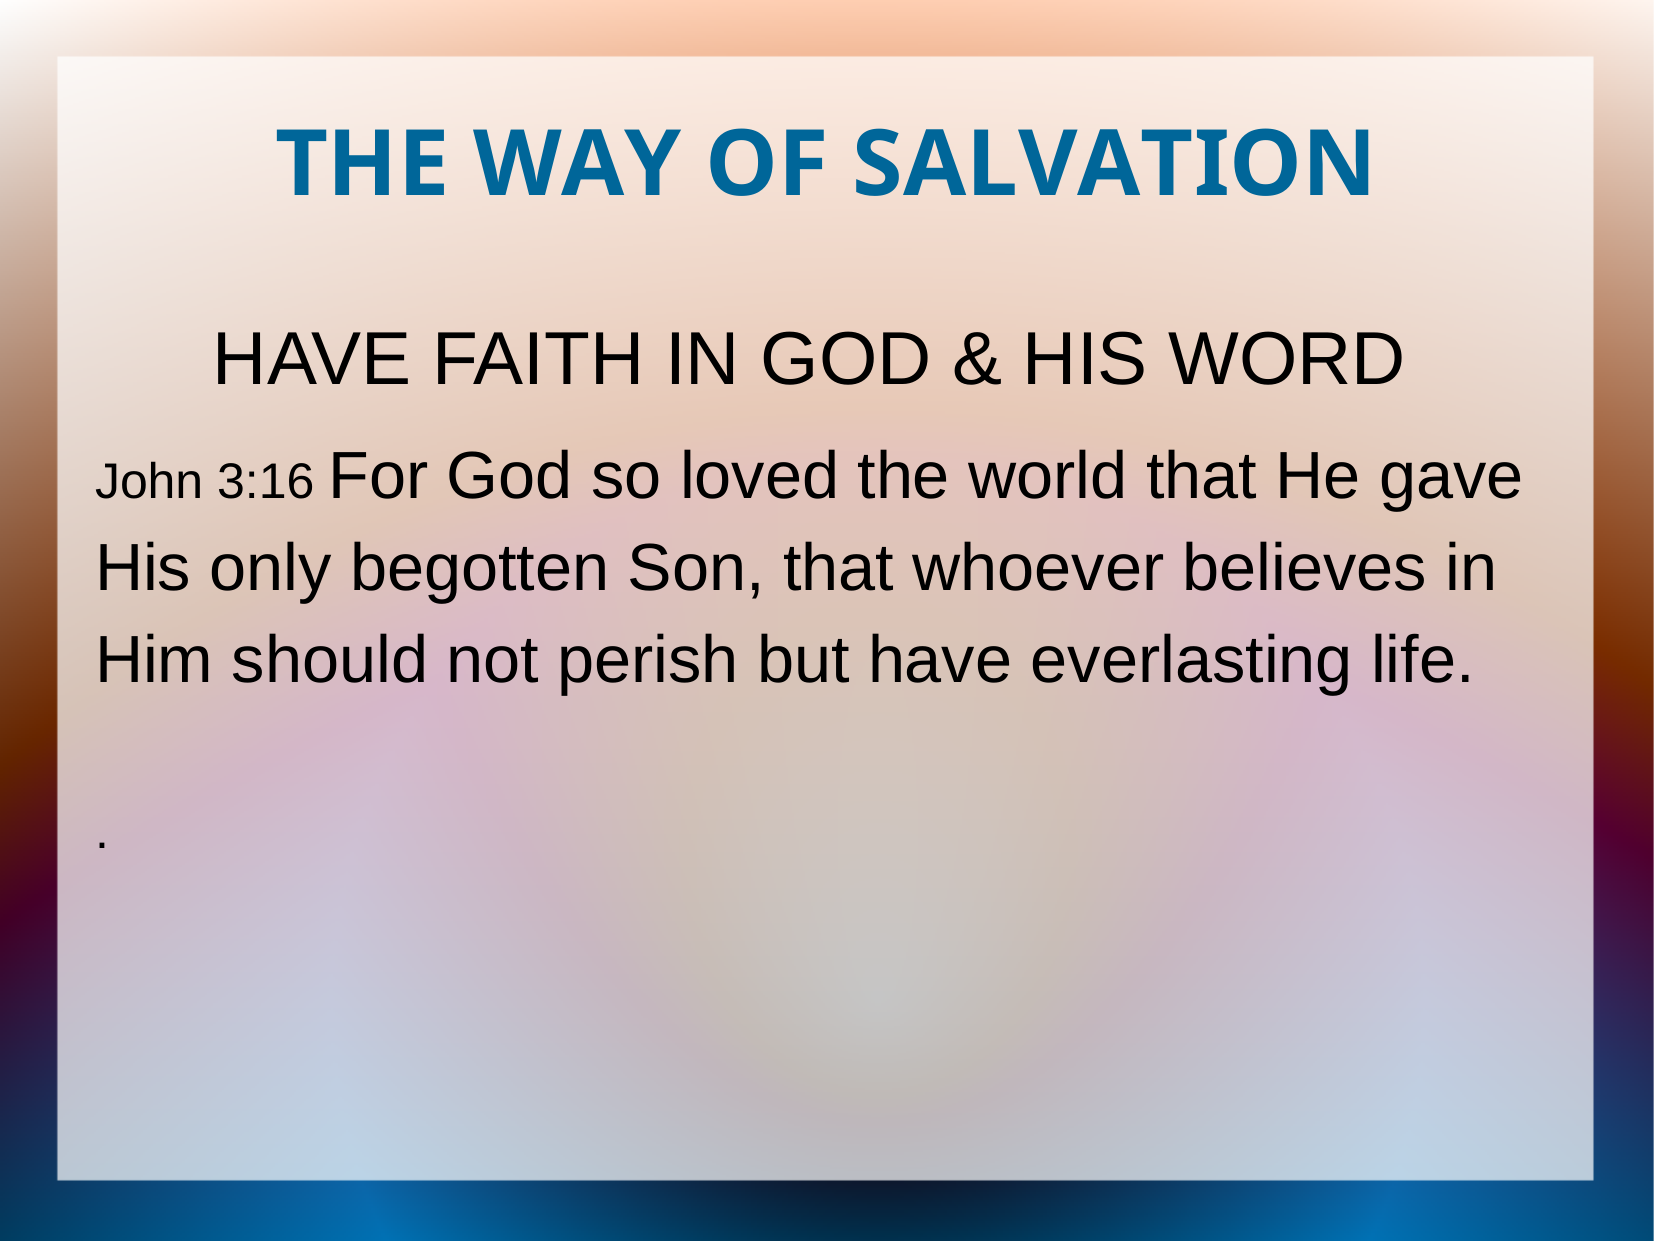

# THE WAY OF SALVATION
HAVE FAITH IN GOD & HIS WORD
John 3:16 For God so loved the world that He gave His only begotten Son, that whoever believes in Him should not perish but have everlasting life.
.